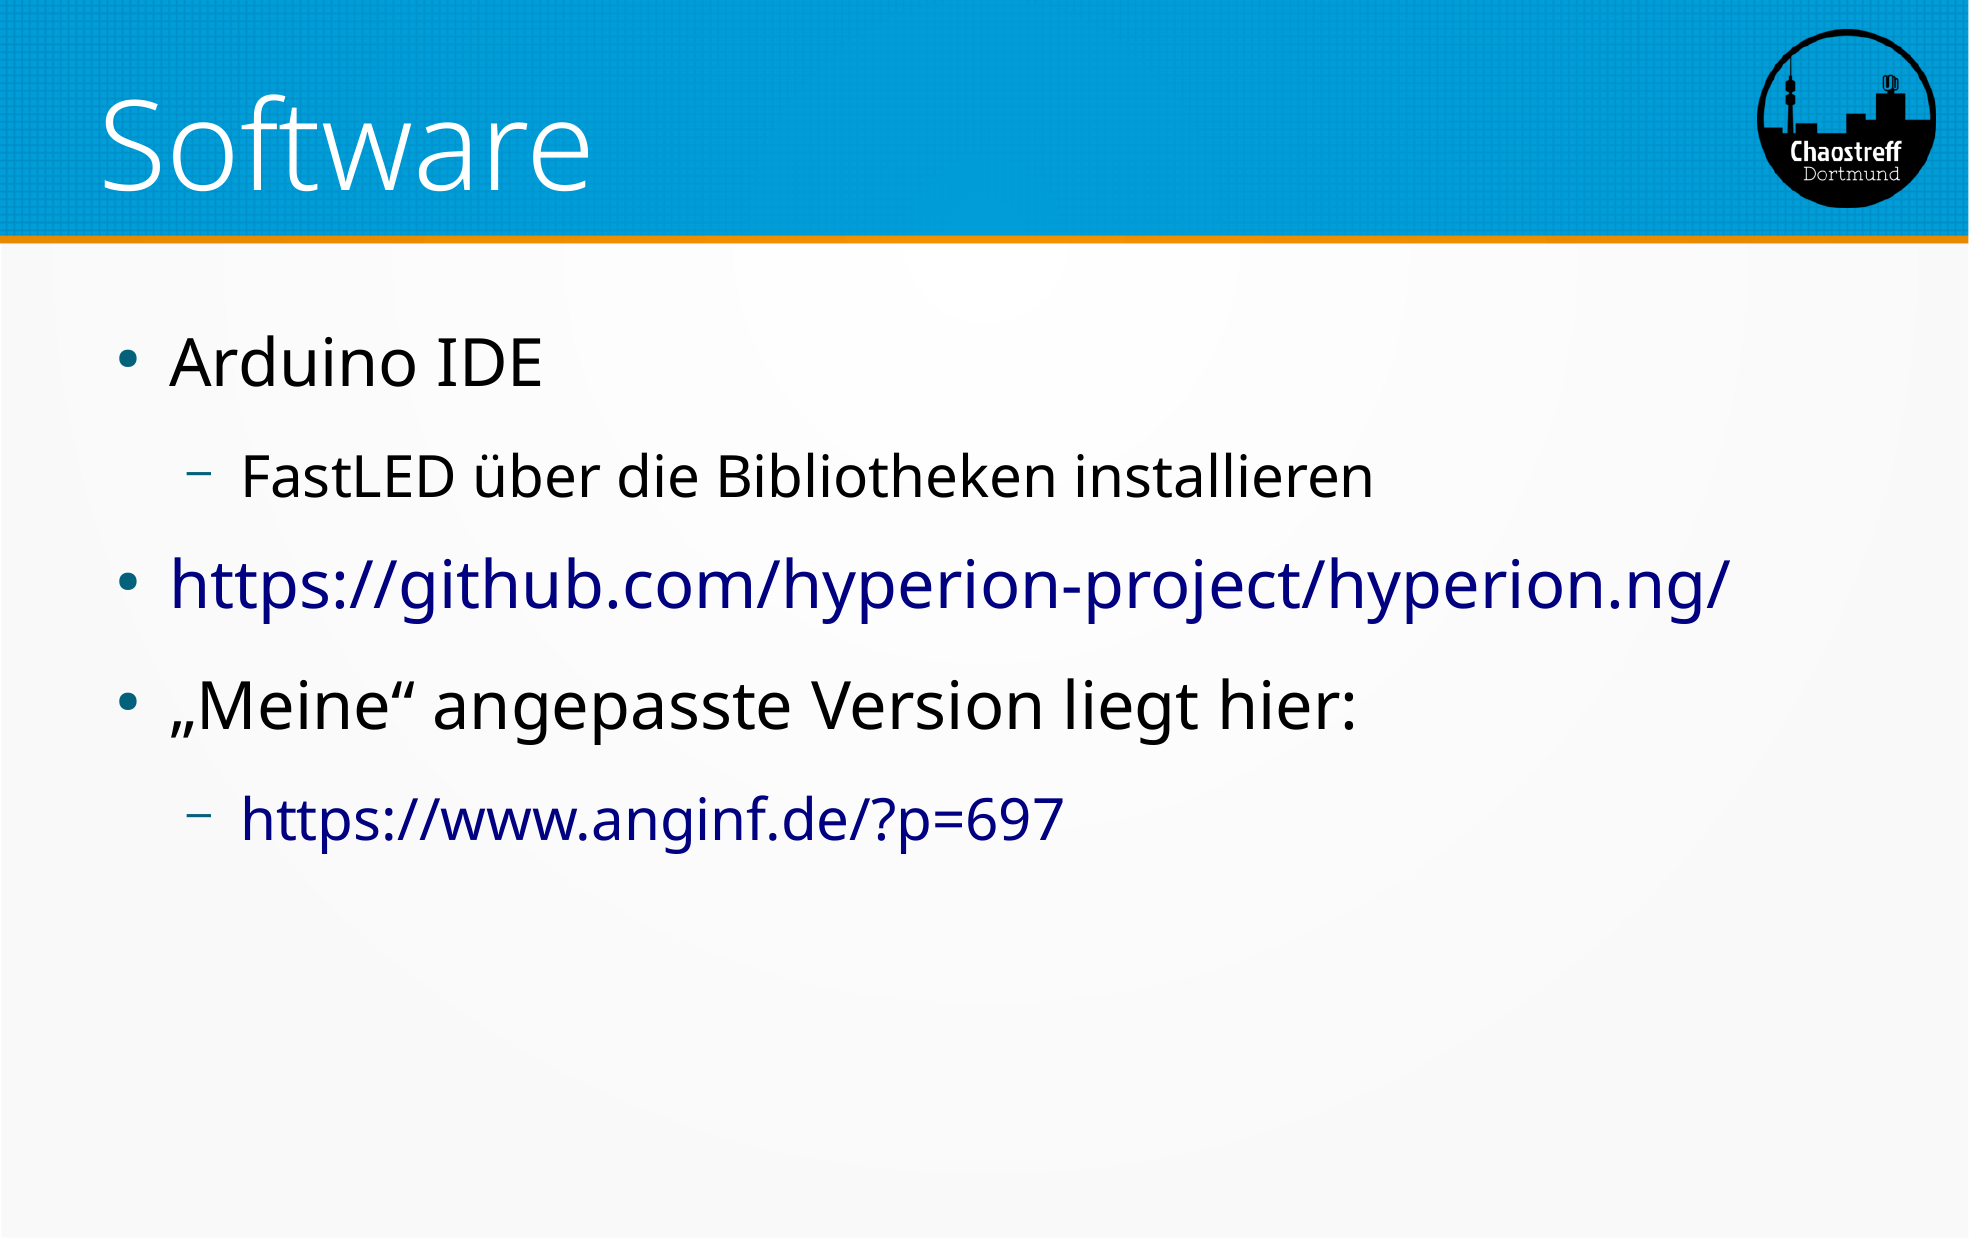

# Software
Arduino IDE
FastLED über die Bibliotheken installieren
https://github.com/hyperion-project/hyperion.ng/
„Meine“ angepasste Version liegt hier:
https://www.anginf.de/?p=697